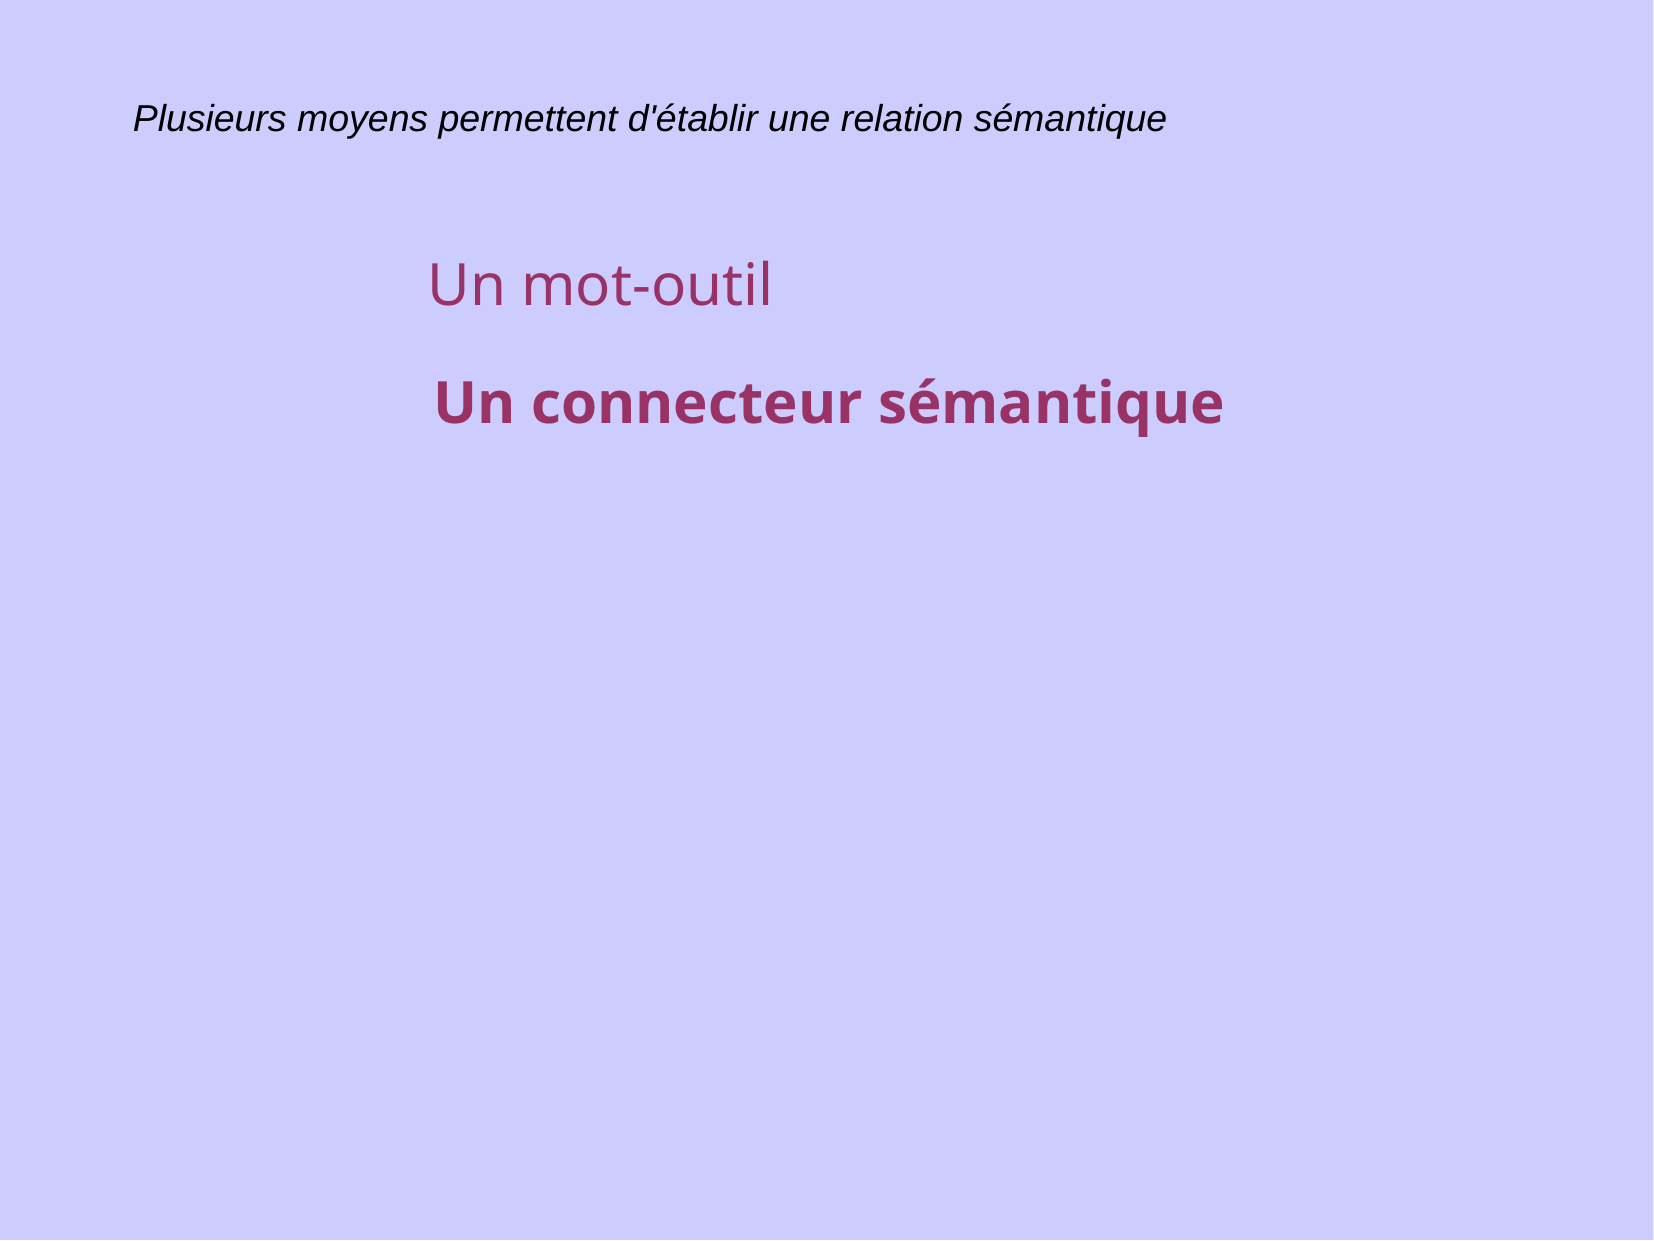

Plusieurs moyens permettent d'établir une relation sémantique
Un mot-outil
Un connecteur sémantique